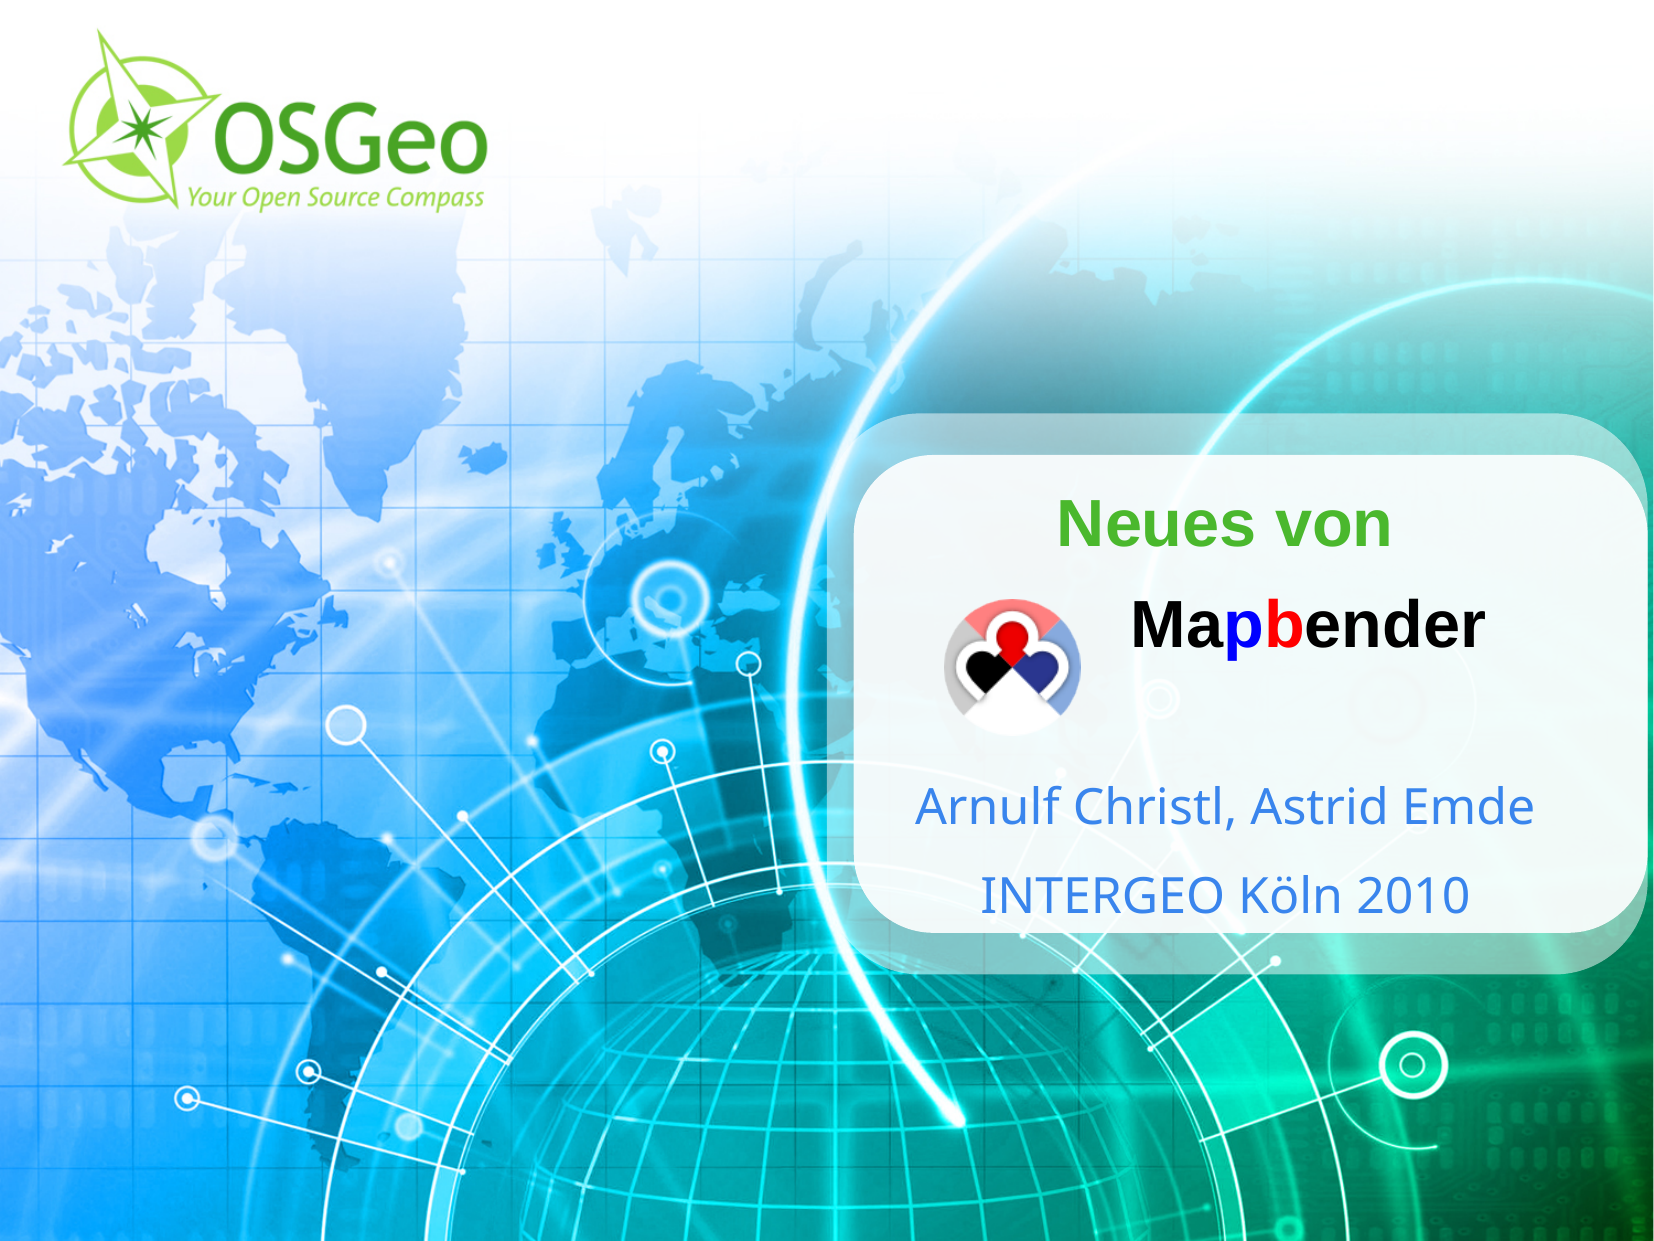

Neues von
 Mapbender
Arnulf Christl, Astrid Emde
INTERGEO Köln 2010